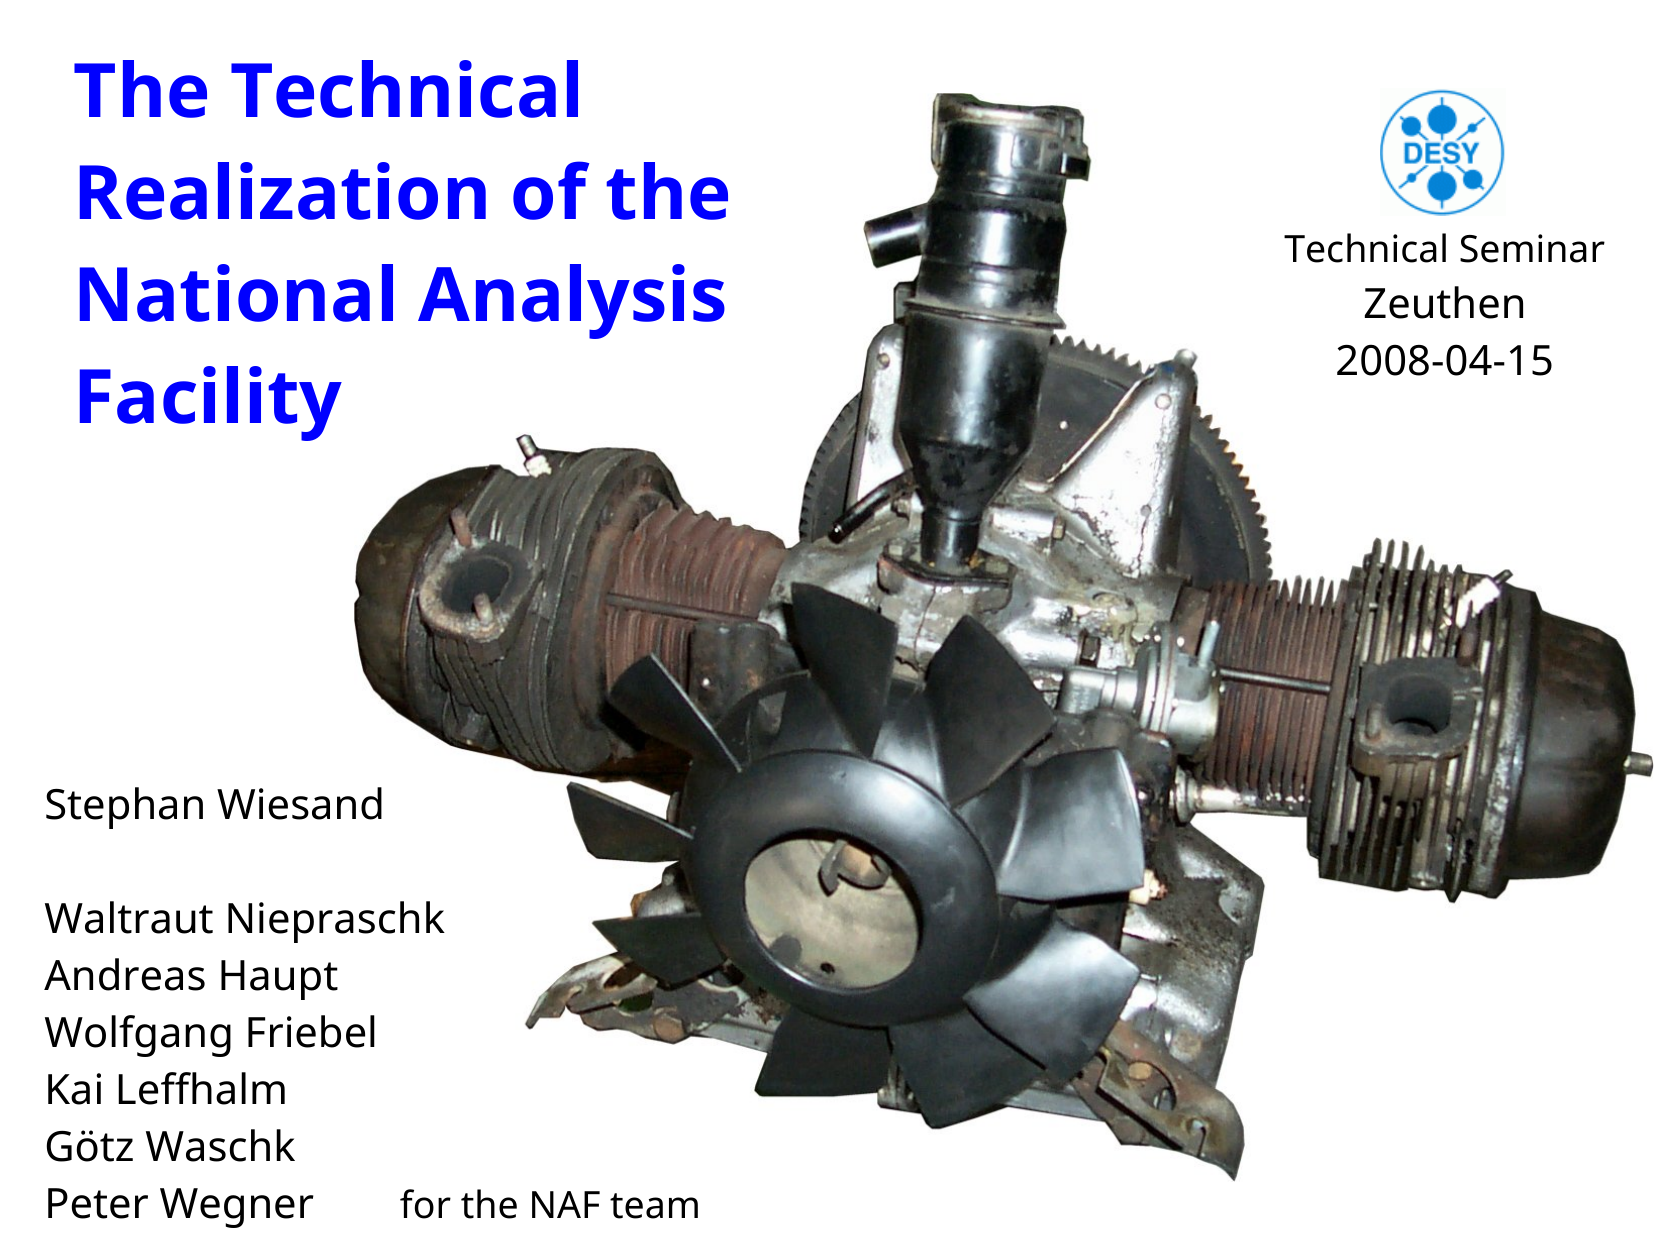

The Technical Realization of the National Analysis Facility
Technical Seminar
Zeuthen
2008-04-15
Stephan Wiesand
Waltraut Niepraschk
Andreas Haupt
Wolfgang Friebel
Kai Leffhalm
Götz Waschk
Peter Wegner for the NAF team